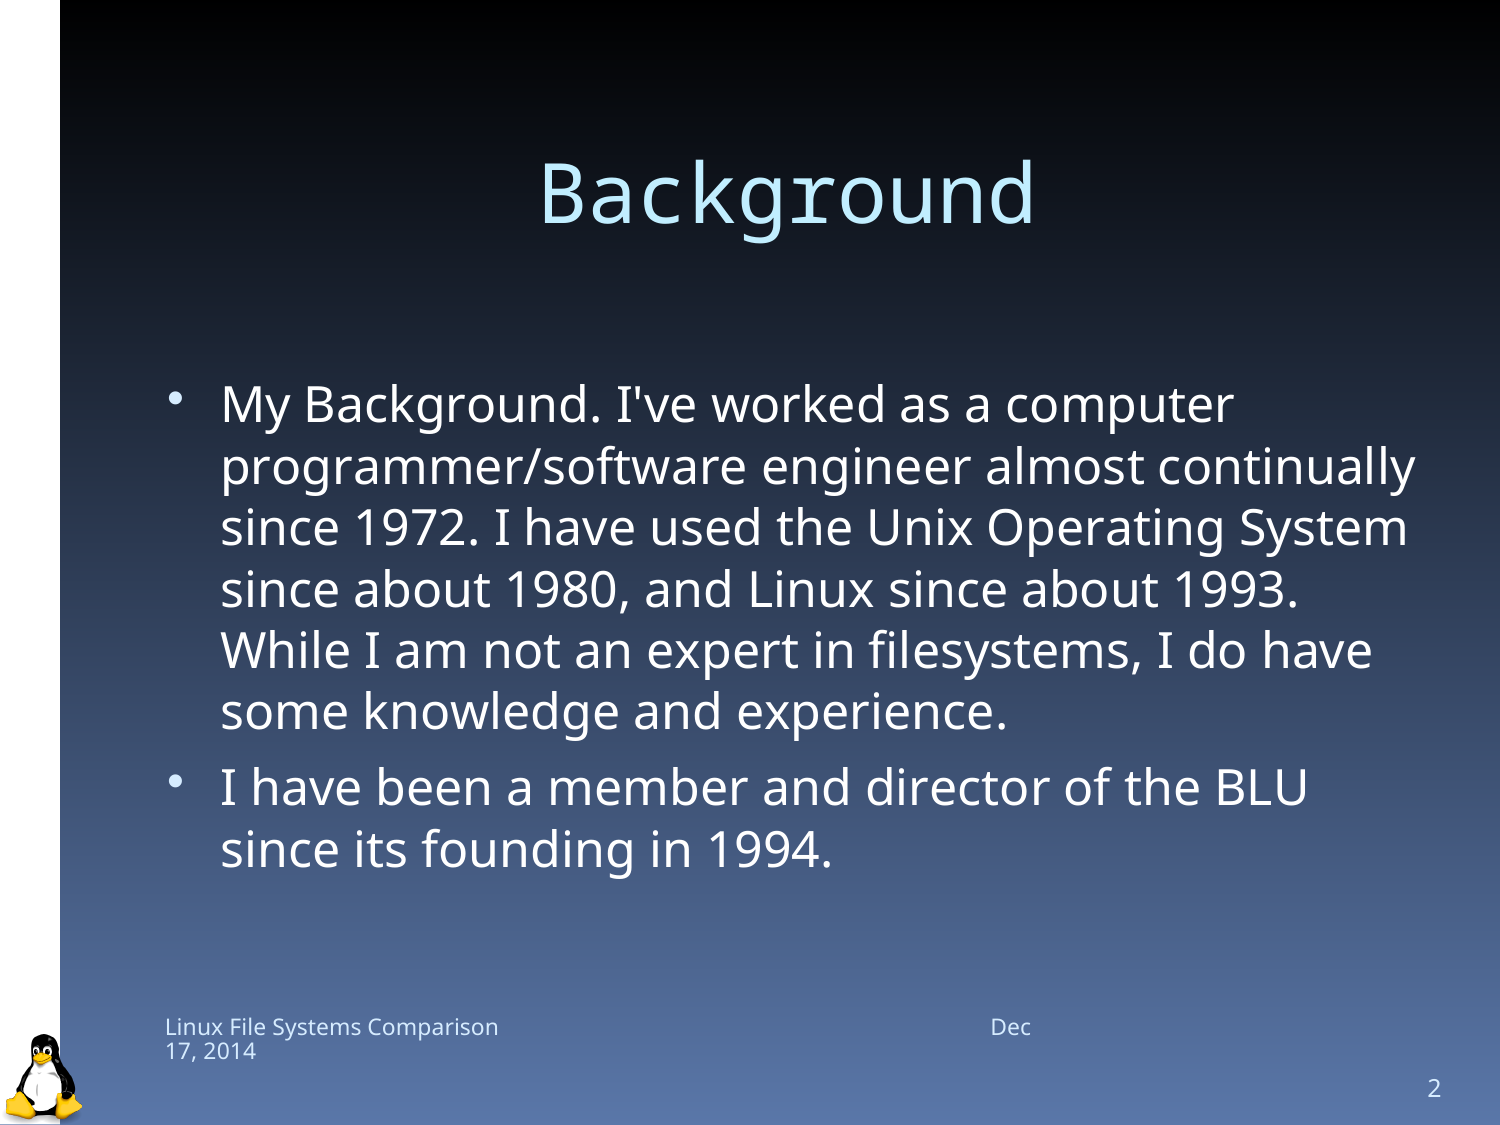

# Background
My Background. I've worked as a computer programmer/software engineer almost continually since 1972. I have used the Unix Operating System since about 1980, and Linux since about 1993. While I am not an expert in filesystems, I do have some knowledge and experience.
I have been a member and director of the BLU since its founding in 1994.
Linux File Systems Comparison Dec 17, 2014
Dec 17, 2014
2